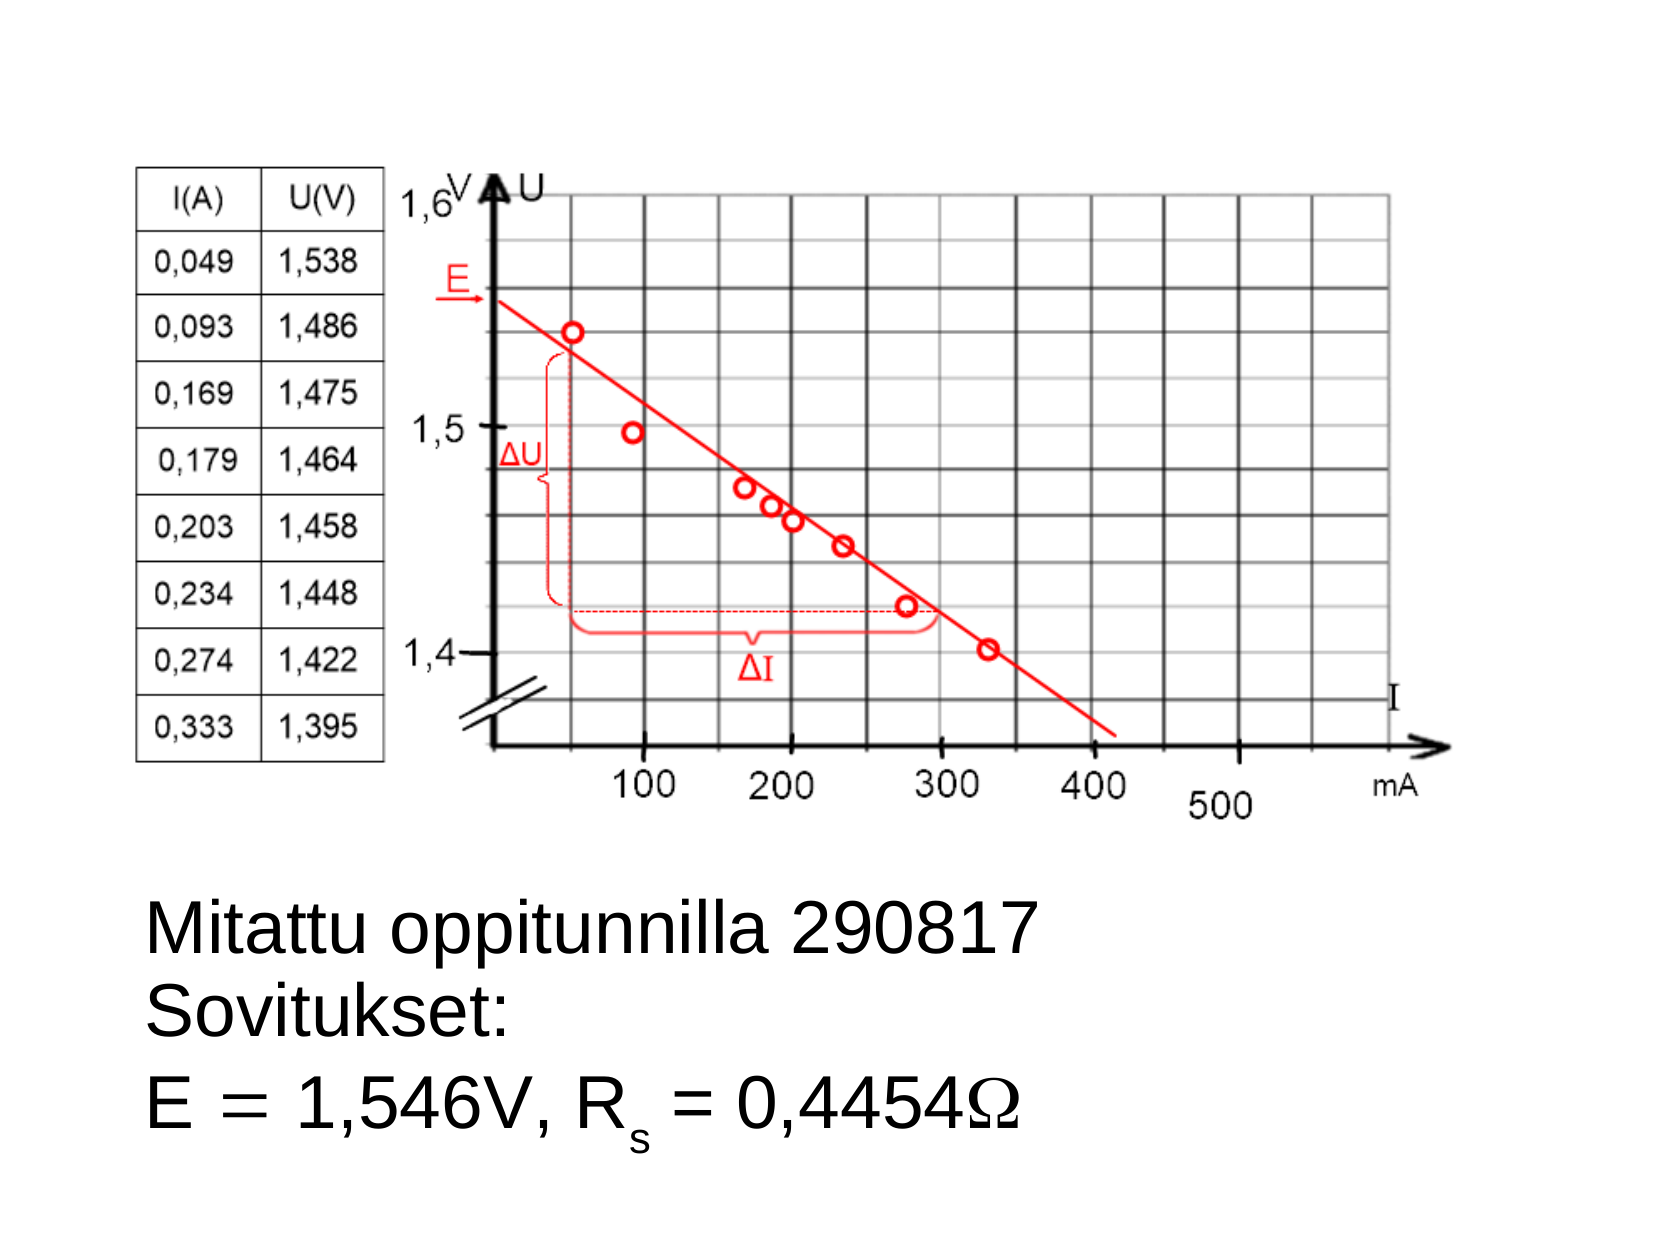

Mitattu oppitunnilla 290817
Sovitukset:
E  1,546V, Rs = 0,4454